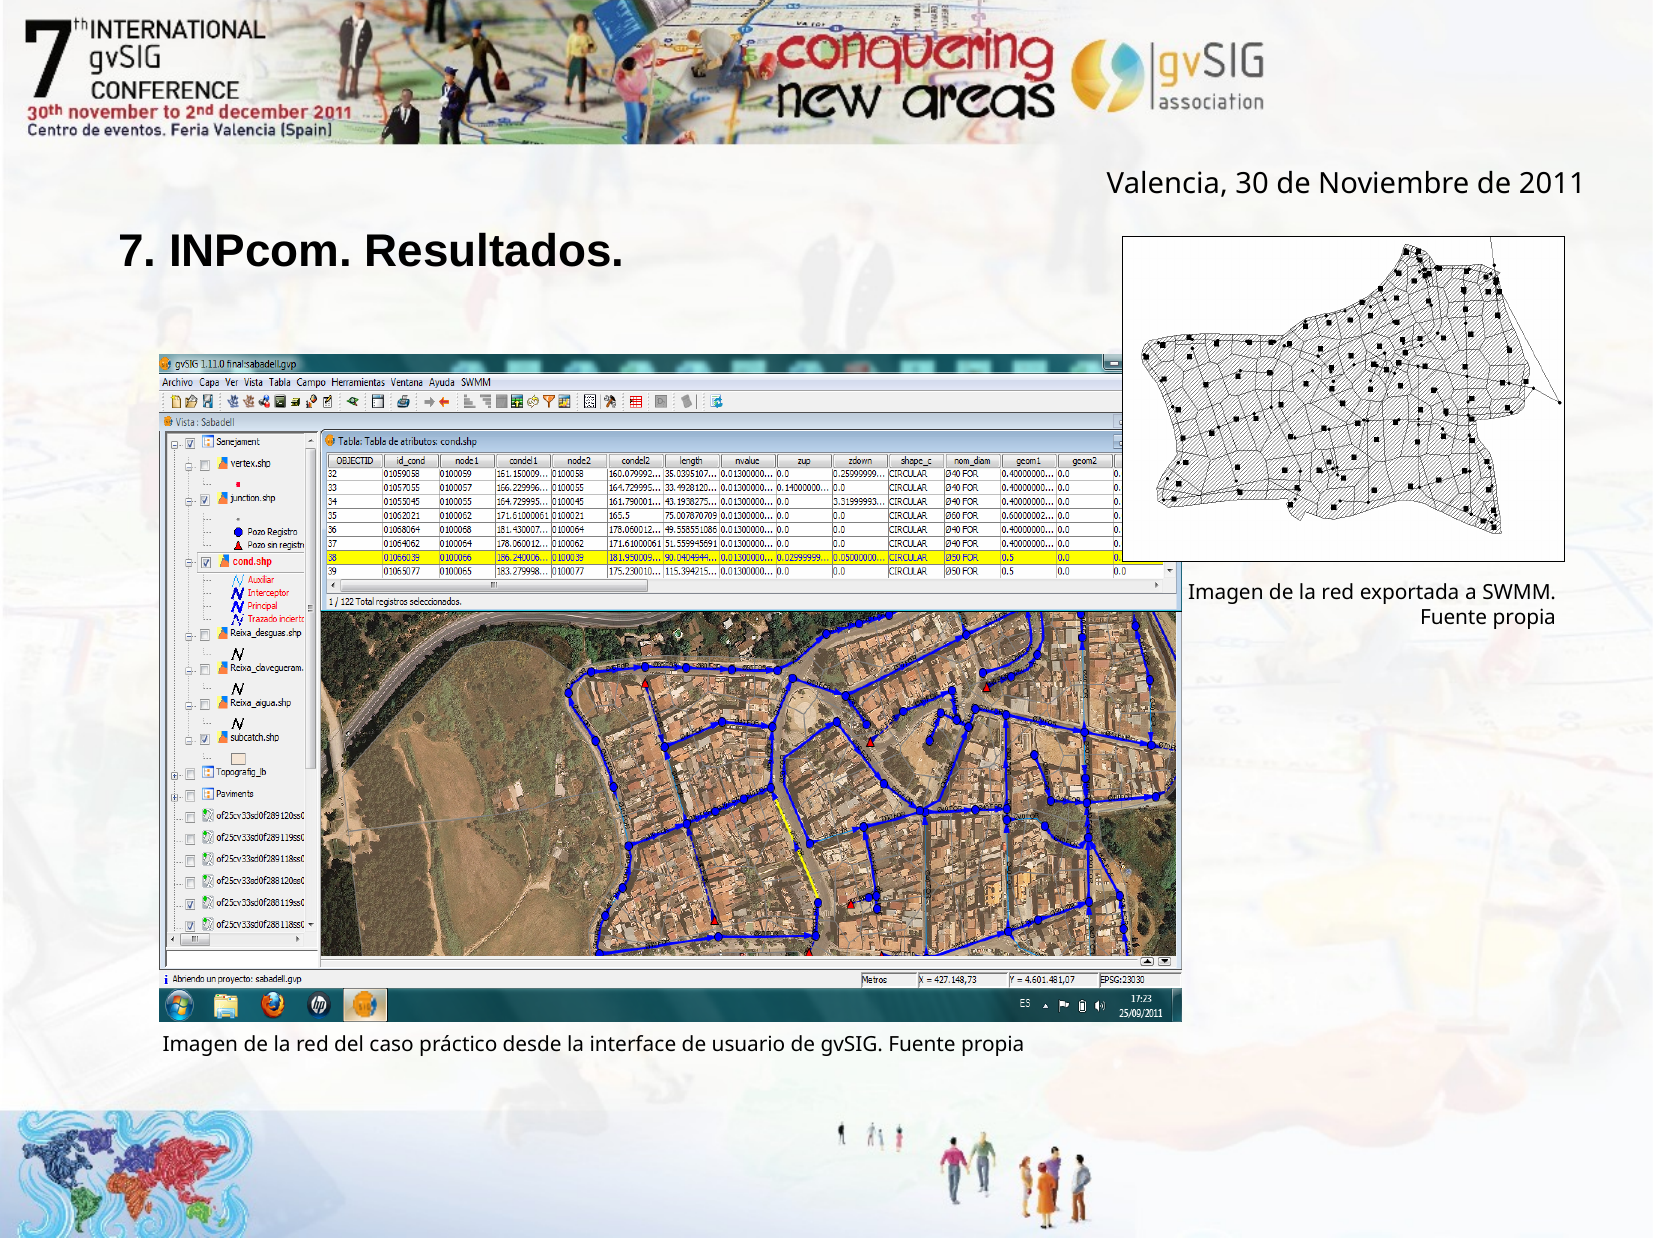

Valencia, 30 de Noviembre de 2011
7. INPcom. Resultados.
Imagen de la red exportada a SWMM.
 Fuente propia
# Imagen de la red del caso práctico desde la interface de usuario de gvSIG. Fuente propia